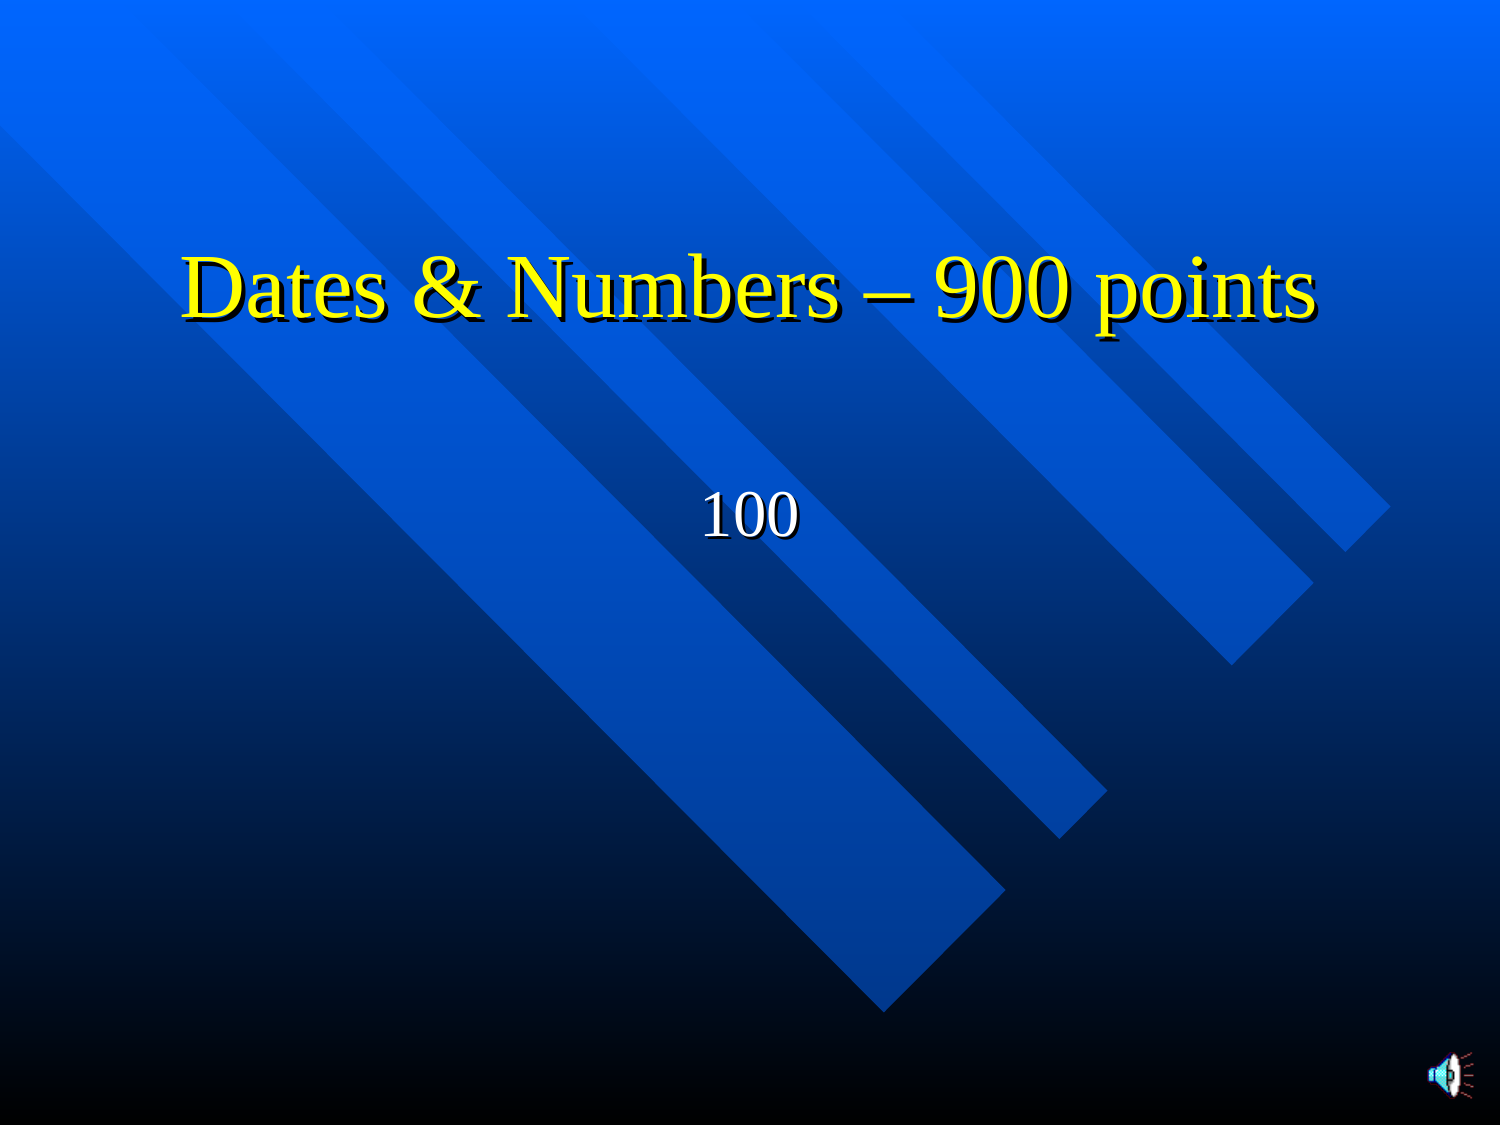

# Dates & Numbers – 900 points
100